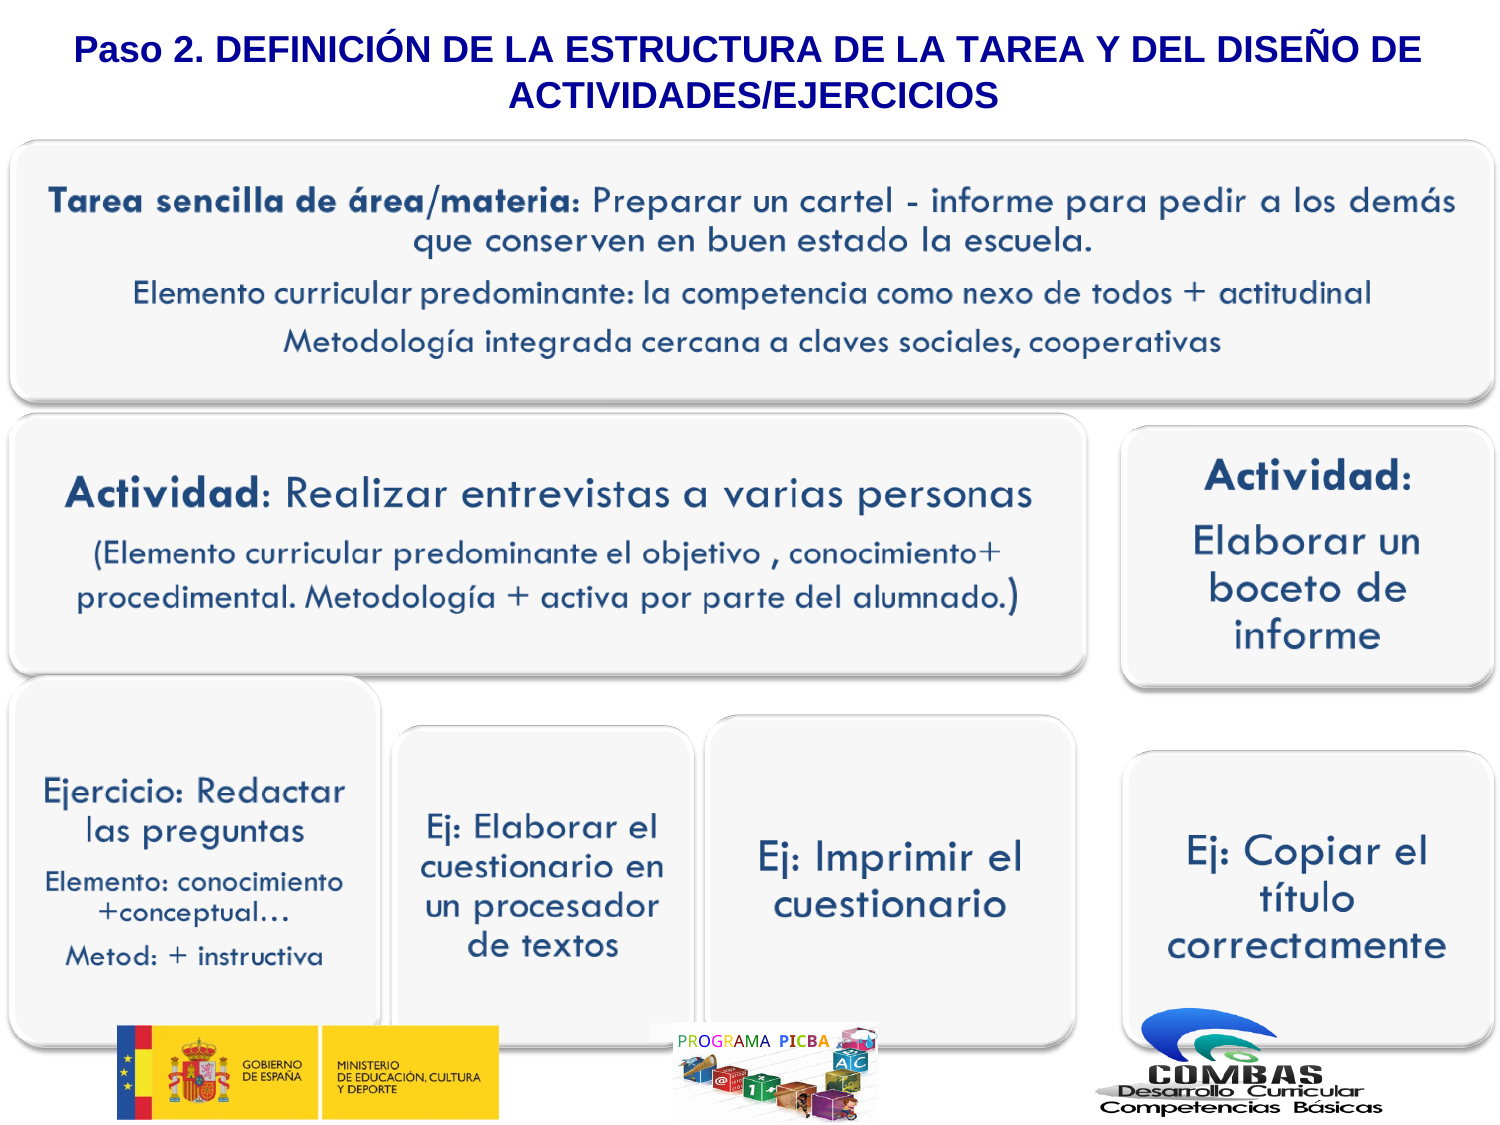

Paso 2. DEFINICIÓN DE LA ESTRUCTURA DE LA TAREA Y DEL DISEÑO DE
ACTIVIDADES/EJERCICIOS
PROGRAMA PICBA